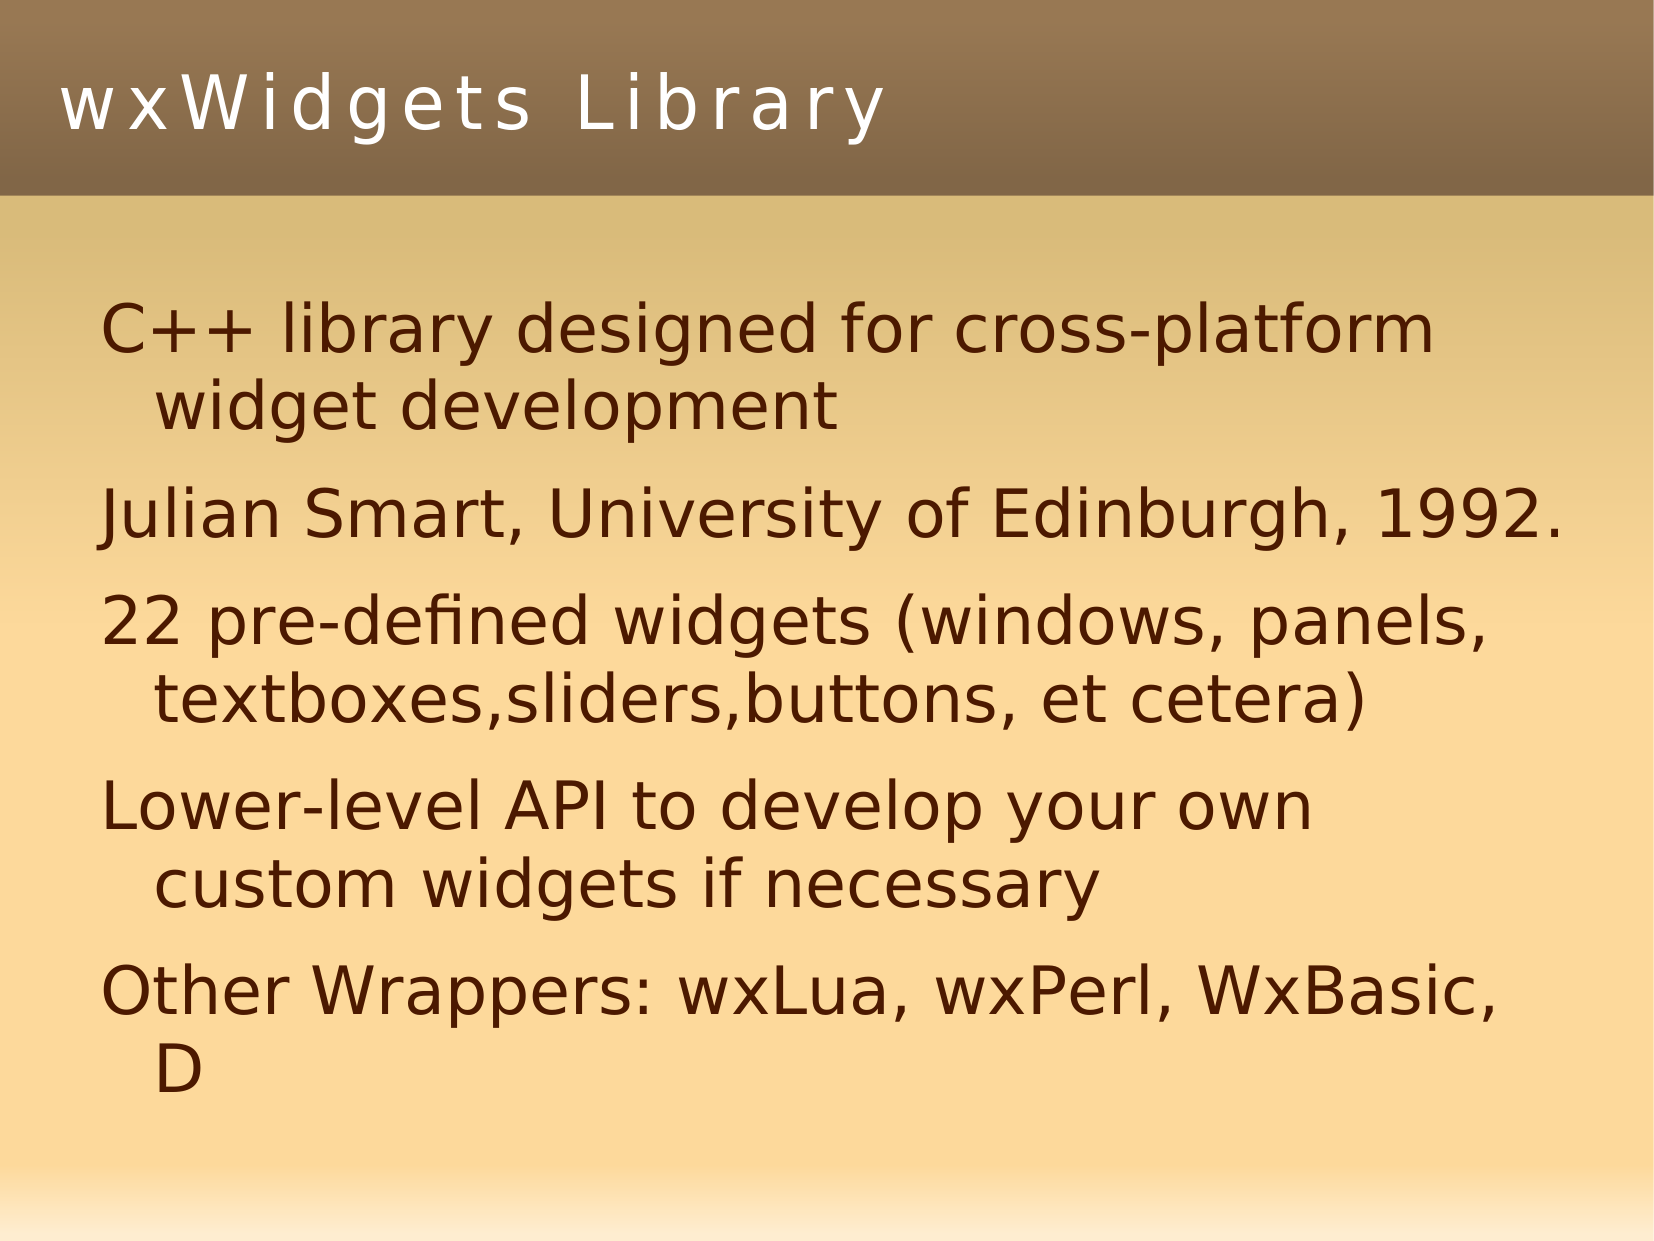

# wxWidgets Library
C++ library designed for cross-platform widget development
Julian Smart, University of Edinburgh, 1992.
22 pre-defined widgets (windows, panels, textboxes,sliders,buttons, et cetera)
Lower-level API to develop your own custom widgets if necessary
Other Wrappers: wxLua, wxPerl, WxBasic, D